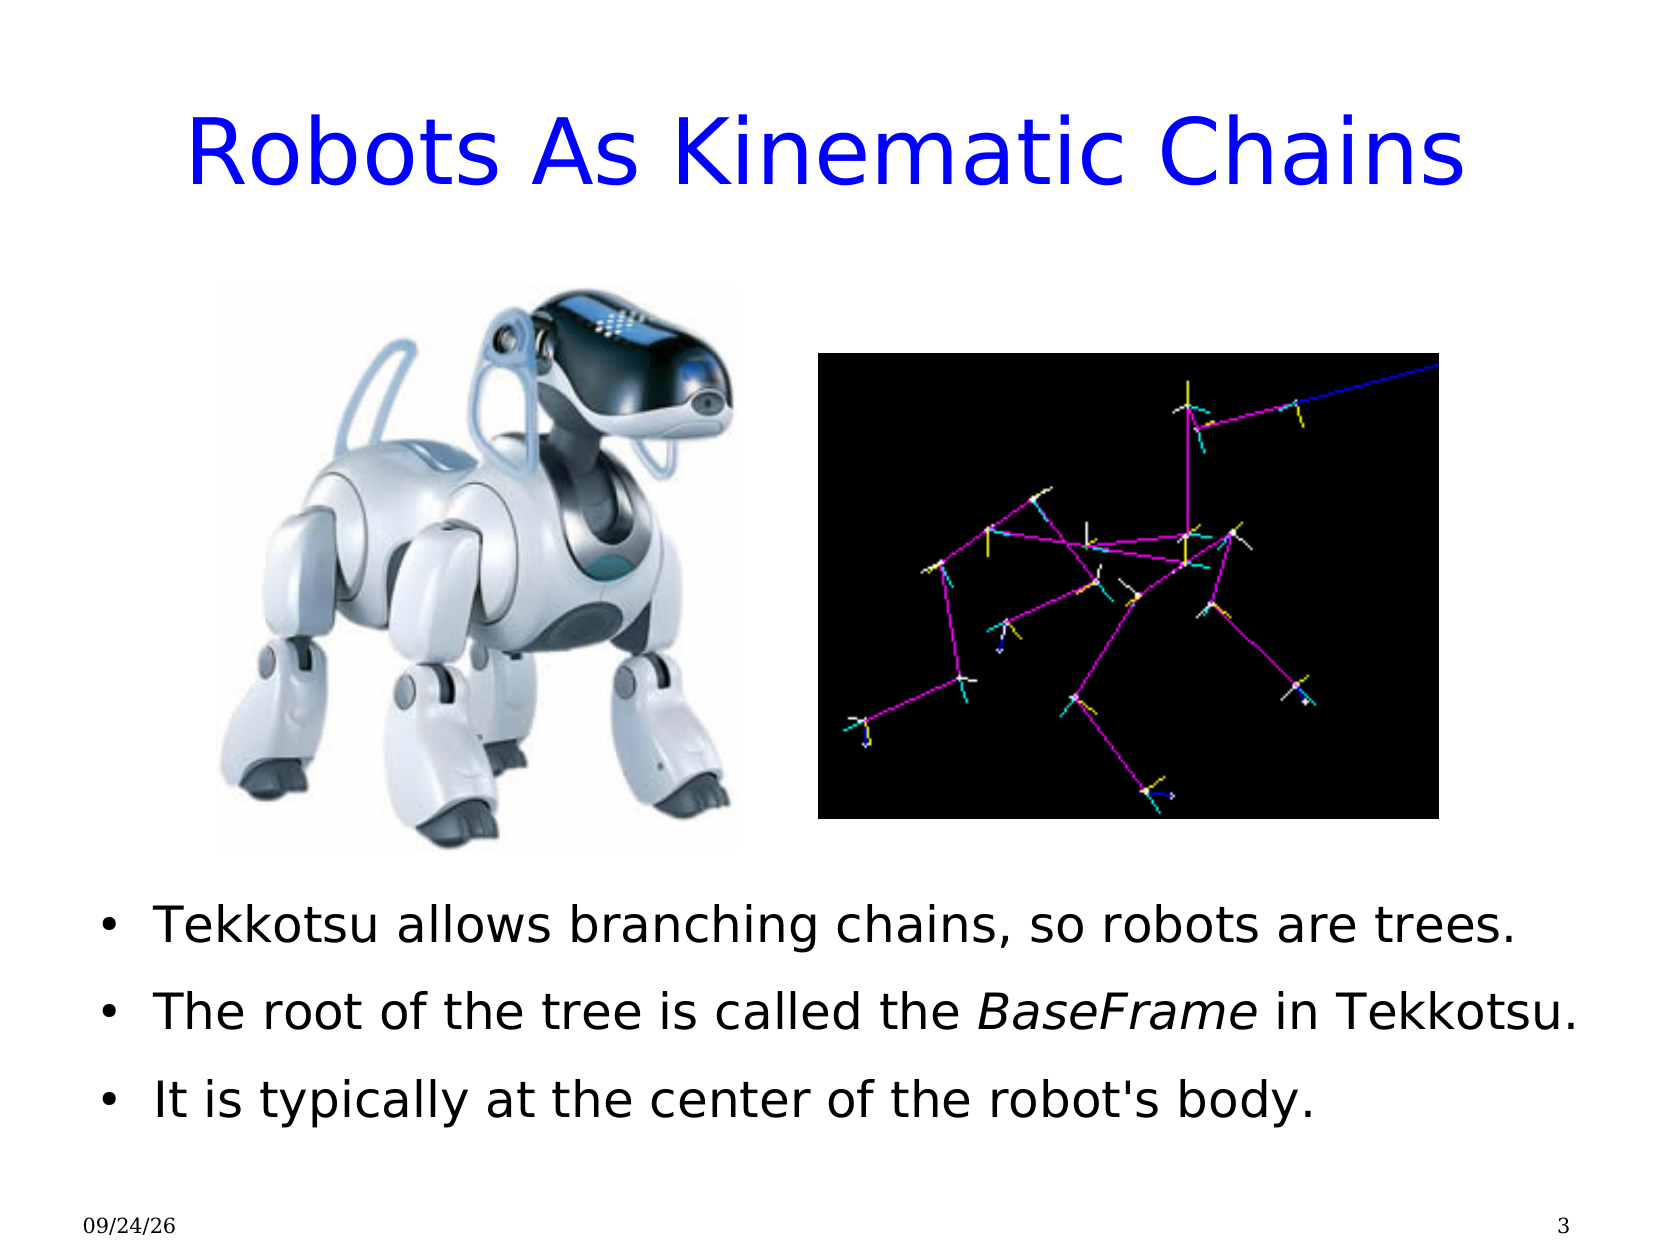

# Robots As Kinematic Chains
Tekkotsu allows branching chains, so robots are trees.
The root of the tree is called the BaseFrame in Tekkotsu.
It is typically at the center of the robot's body.
3